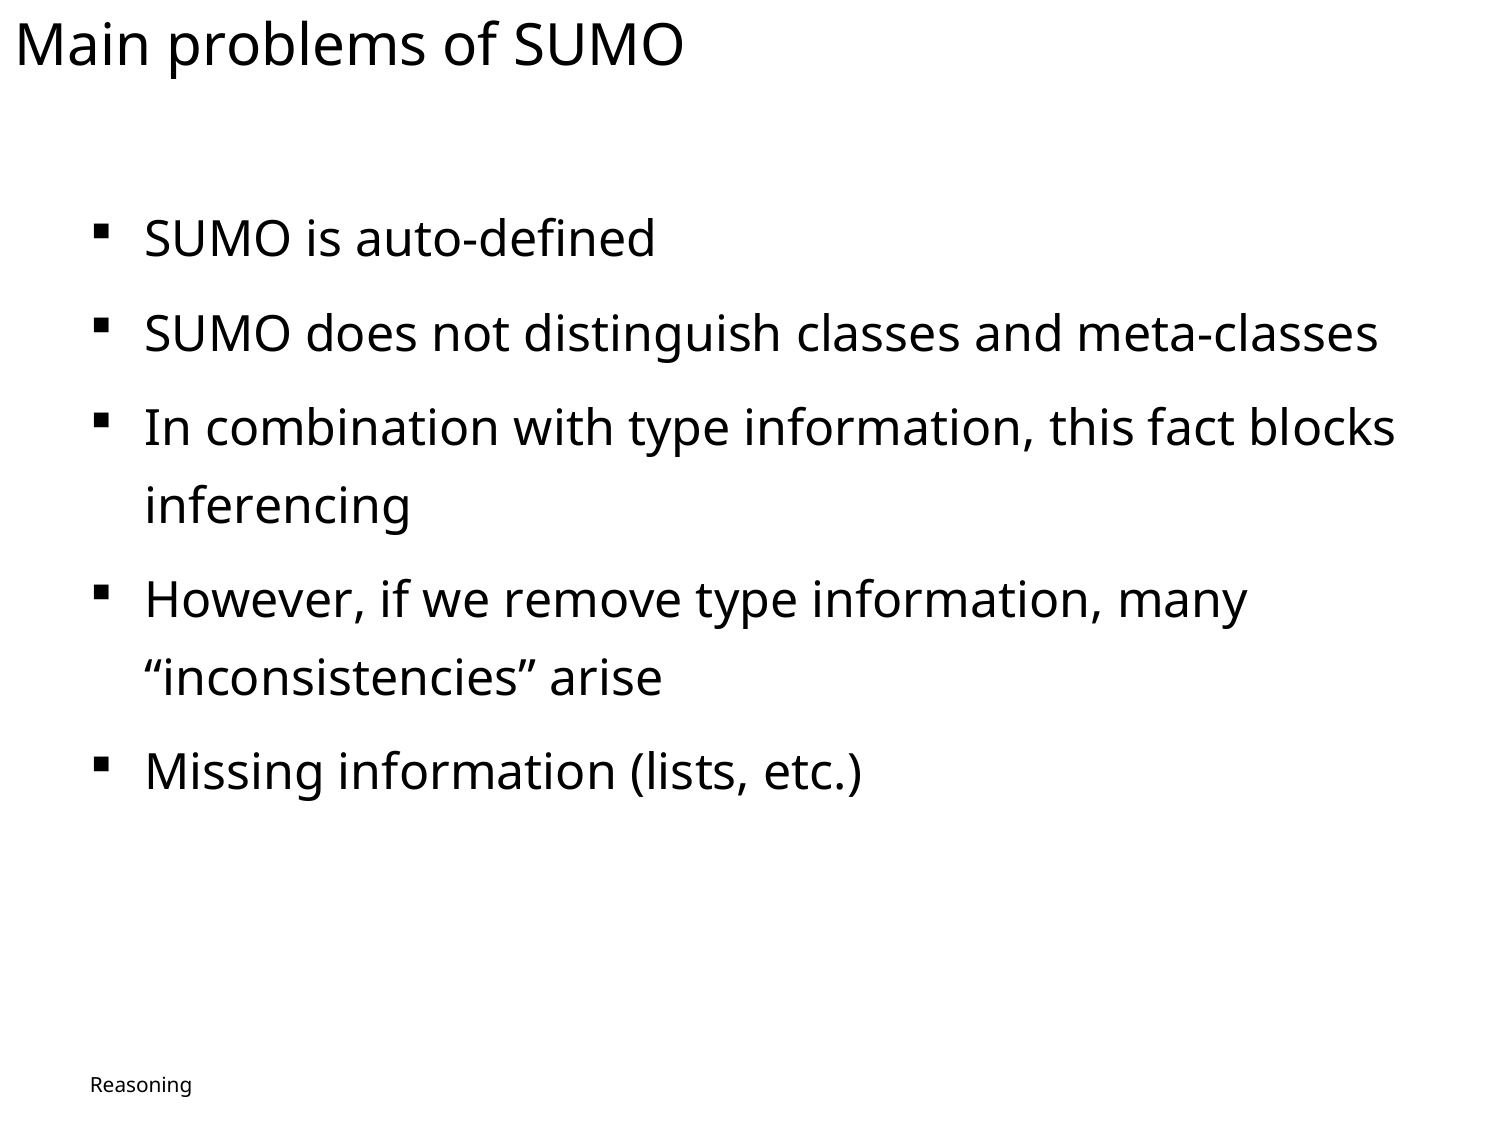

# Main problems of SUMO
SUMO is auto-defined
SUMO does not distinguish classes and meta-classes
In combination with type information, this fact blocks inferencing
However, if we remove type information, many “inconsistencies” arise
Missing information (lists, etc.)